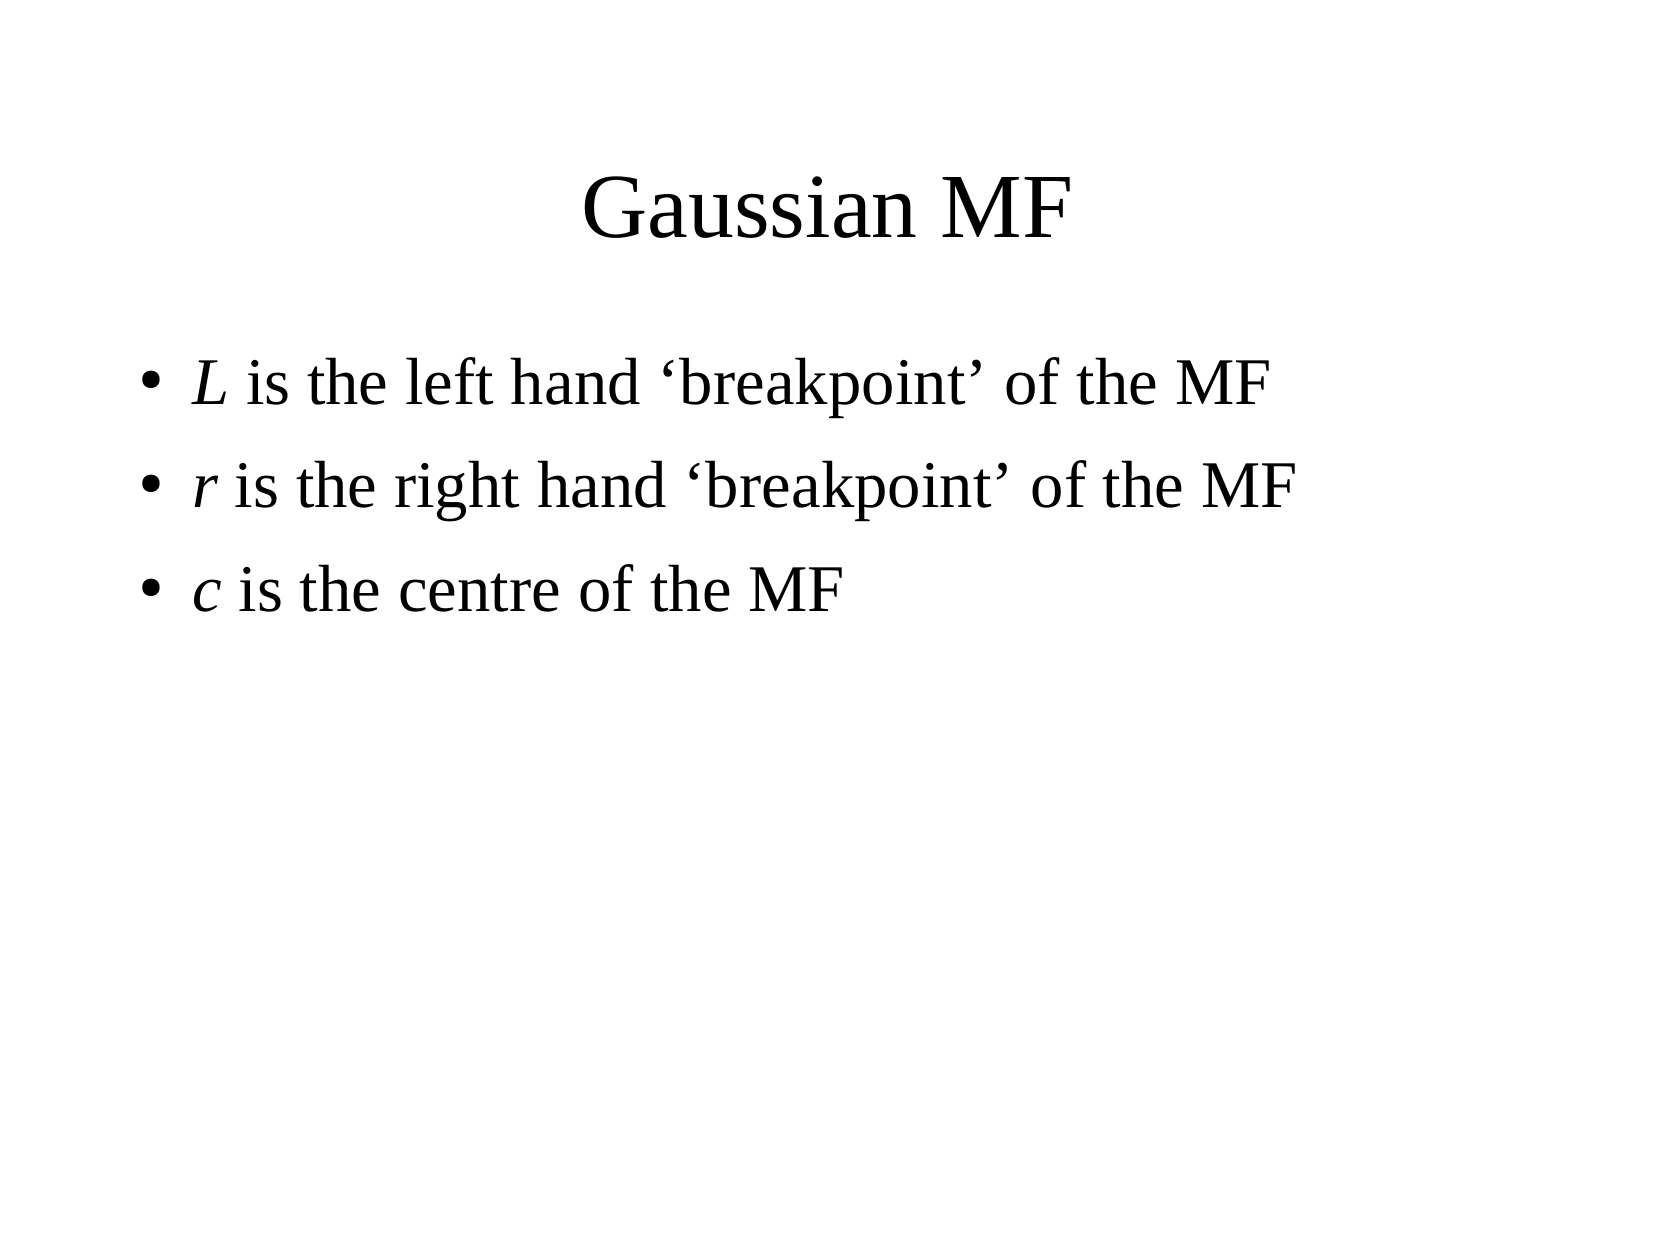

# Gaussian MF
L is the left hand ‘breakpoint’ of the MF
r is the right hand ‘breakpoint’ of the MF
c is the centre of the MF